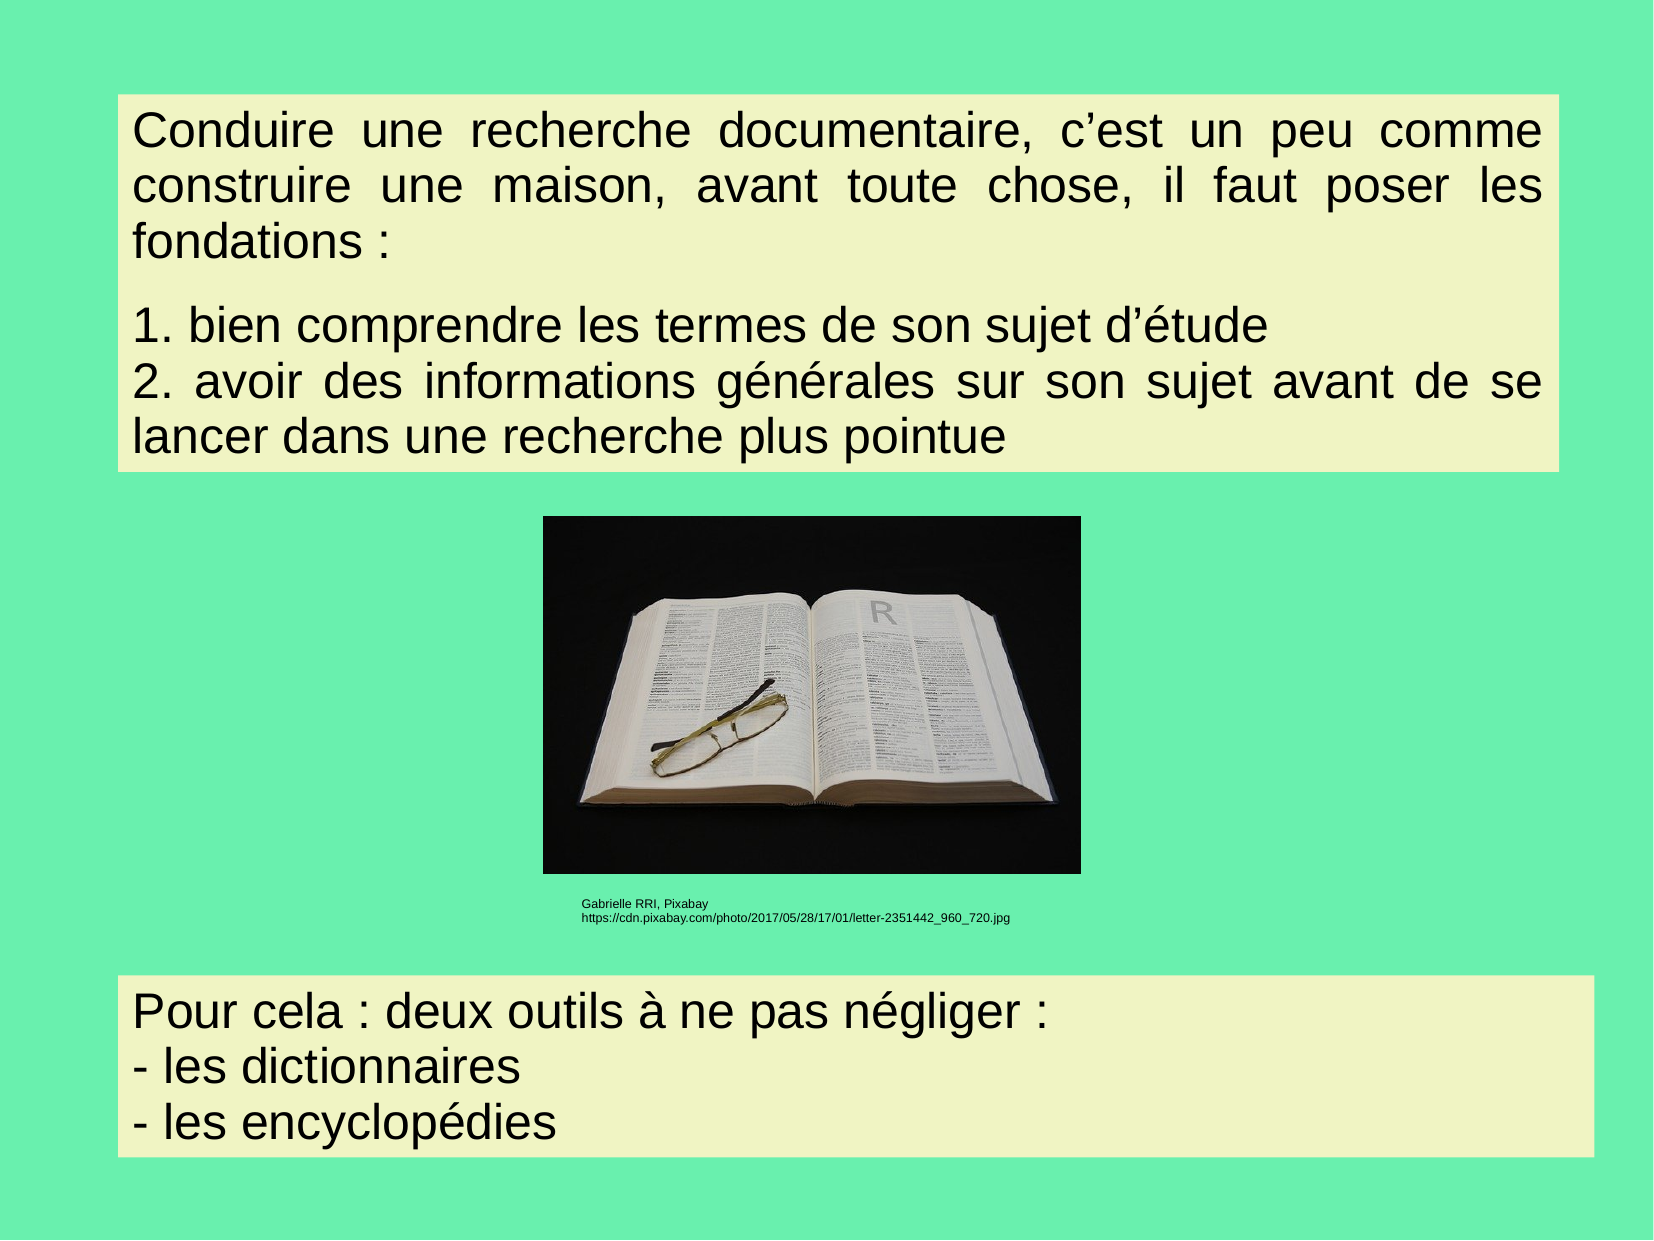

Conduire une recherche documentaire, c’est un peu comme construire une maison, avant toute chose, il faut poser les fondations :
1. bien comprendre les termes de son sujet d’étude
2. avoir des informations générales sur son sujet avant de se lancer dans une recherche plus pointue
Gabrielle RRI, Pixabay
https://cdn.pixabay.com/photo/2017/05/28/17/01/letter-2351442_960_720.jpg
Pour cela : deux outils à ne pas négliger :
- les dictionnaires
- les encyclopédies